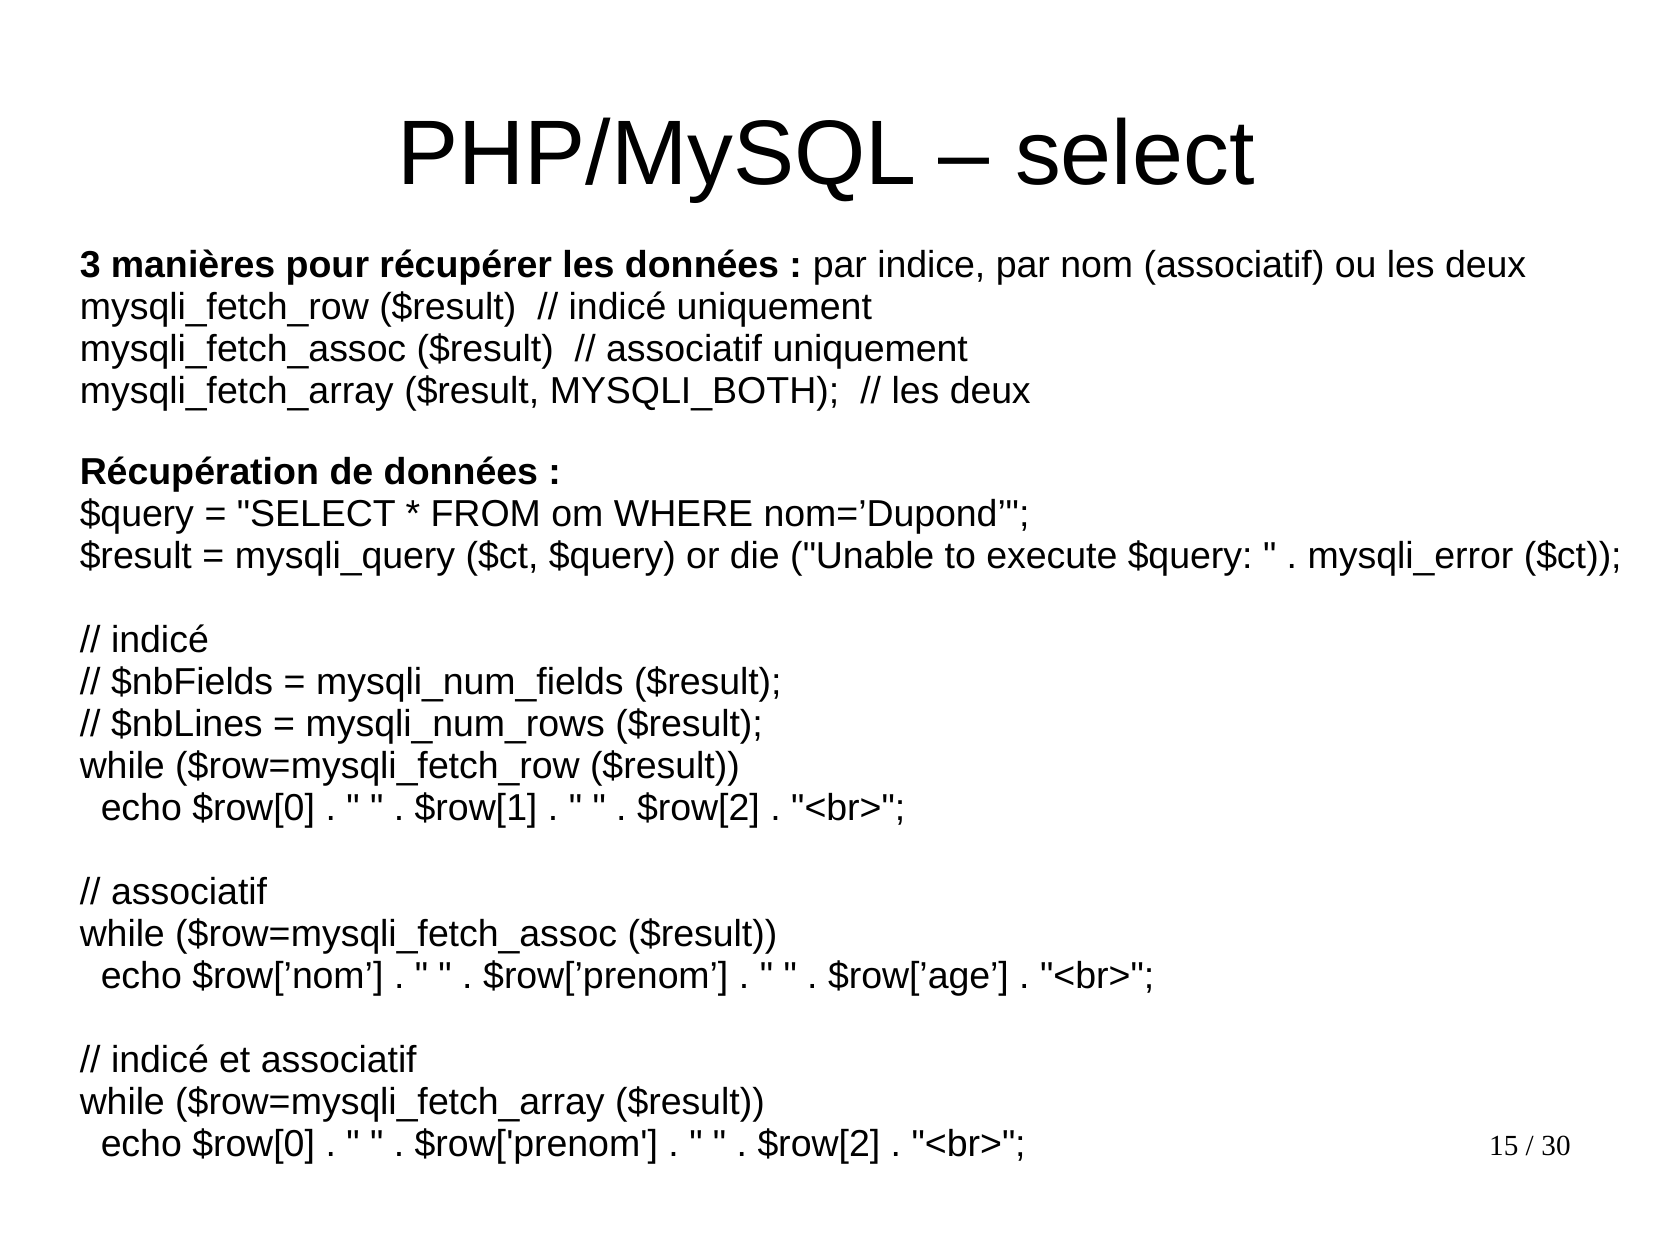

# PHP/MySQL – select
3 manières pour récupérer les données : par indice, par nom (associatif) ou les deux
mysqli_fetch_row ($result) // indicé uniquement
mysqli_fetch_assoc ($result) // associatif uniquement
mysqli_fetch_array ($result, MYSQLI_BOTH); // les deux
Récupération de données :
$query = "SELECT * FROM om WHERE nom=’Dupond’";
$result = mysqli_query ($ct, $query) or die ("Unable to execute $query: " . mysqli_error ($ct));
// indicé
// $nbFields = mysqli_num_fields ($result);
// $nbLines = mysqli_num_rows ($result);
while ($row=mysqli_fetch_row ($result))
 echo $row[0] . " " . $row[1] . " " . $row[2] . "<br>";
// associatif
while ($row=mysqli_fetch_assoc ($result))
 echo $row[’nom’] . " " . $row[’prenom’] . " " . $row[’age’] . "<br>";
// indicé et associatif
while ($row=mysqli_fetch_array ($result))
 echo $row[0] . " " . $row['prenom'] . " " . $row[2] . "<br>";
15